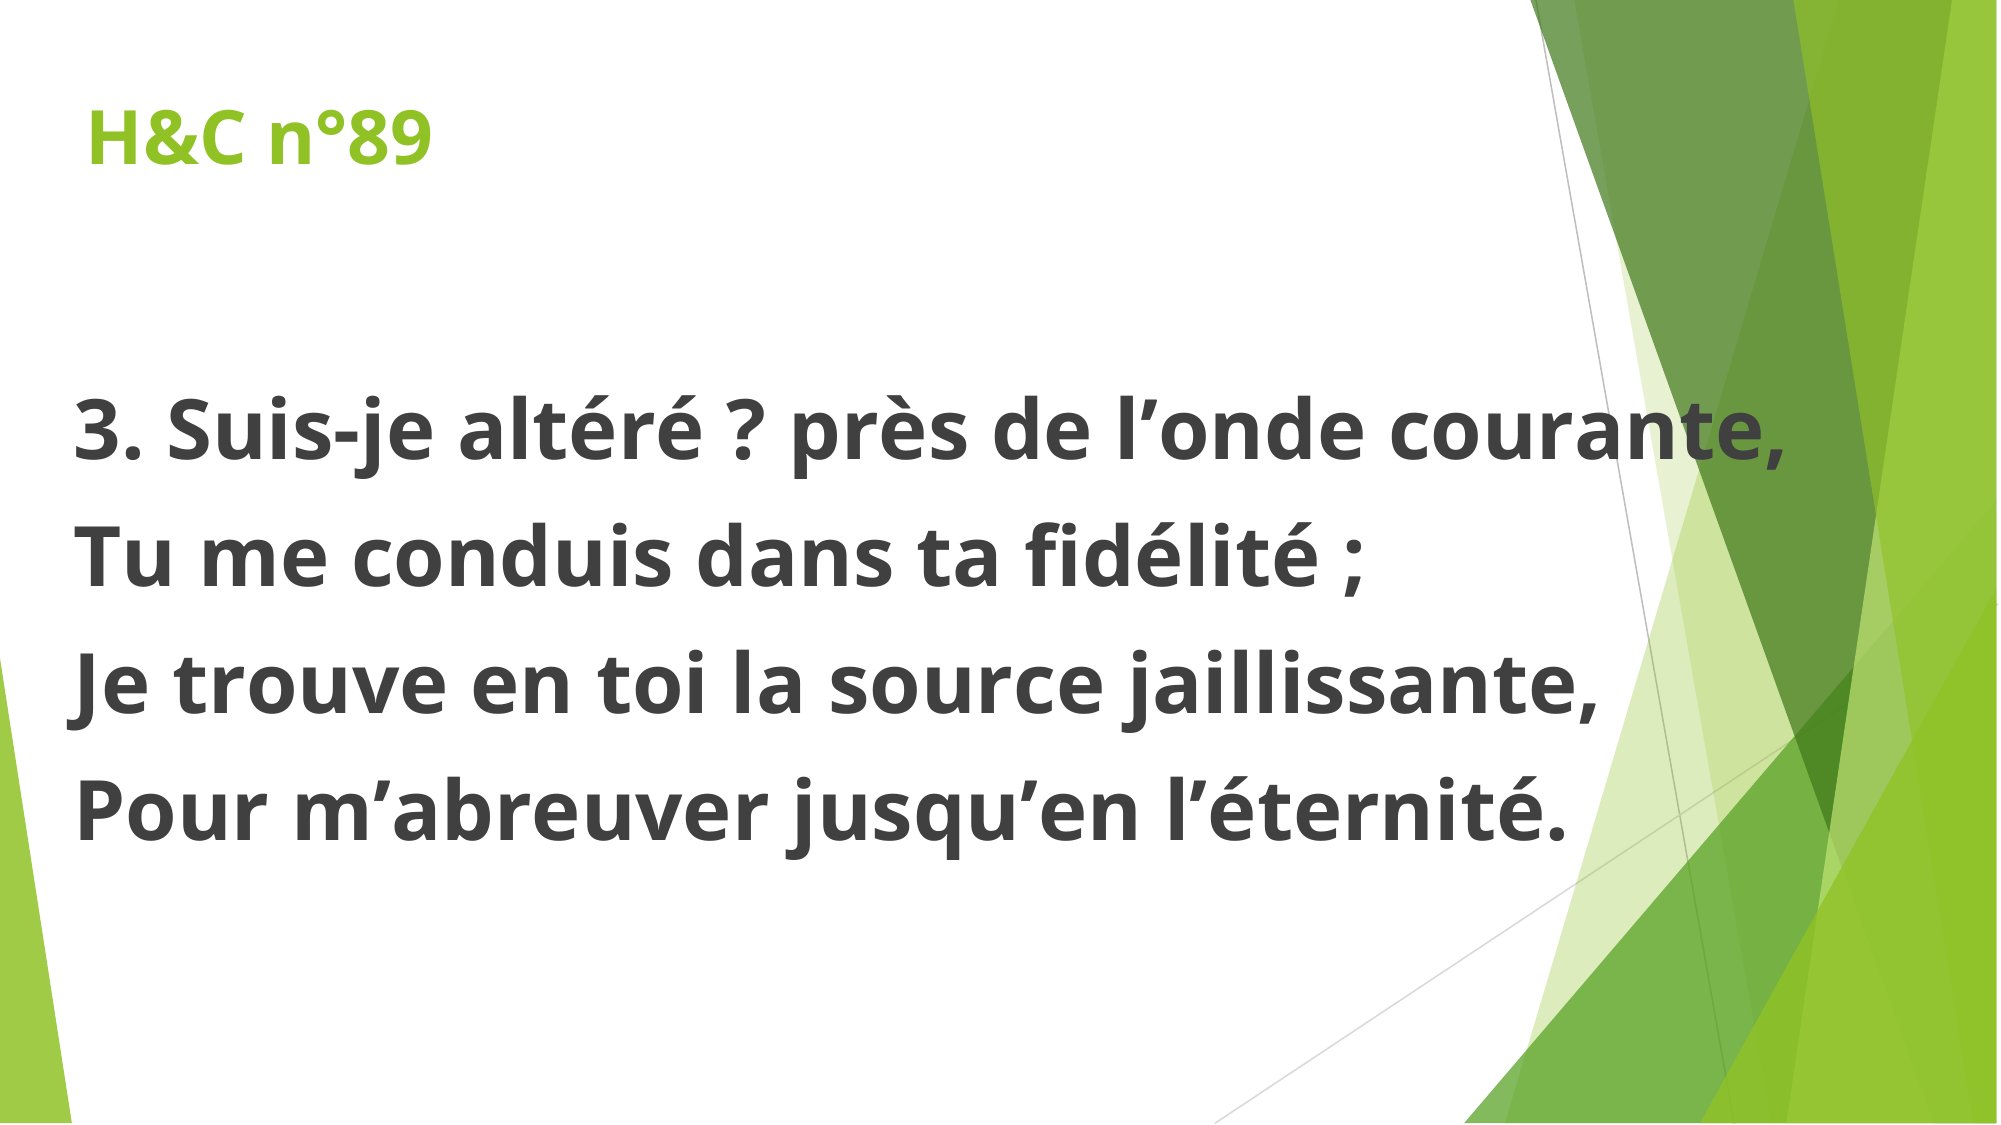

H&C n°89
3. Suis-je altéré ? près de l’onde courante,
Tu me conduis dans ta fidélité ;
Je trouve en toi la source jaillissante,
Pour m’abreuver jusqu’en l’éternité.